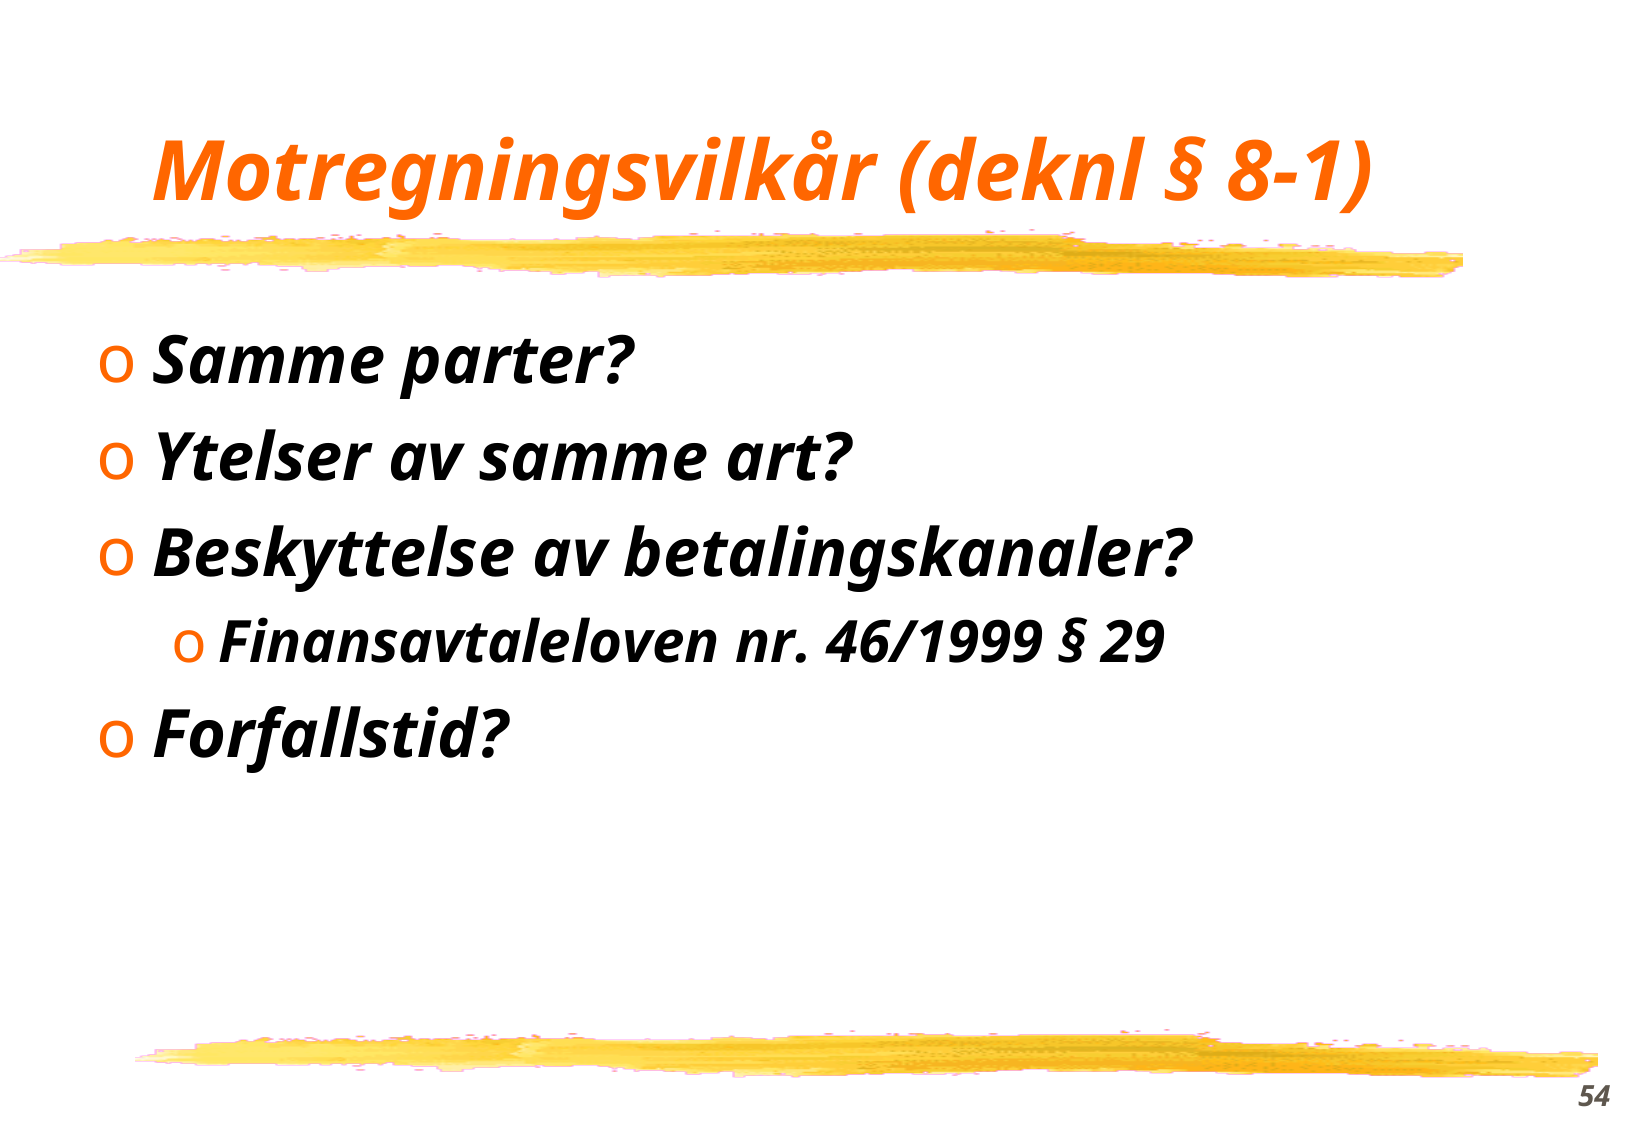

# Motregningsvilkår (deknl § 8-1)
Samme parter?
Ytelser av samme art?
Beskyttelse av betalingskanaler?
Finansavtaleloven nr. 46/1999 § 29
Forfallstid?